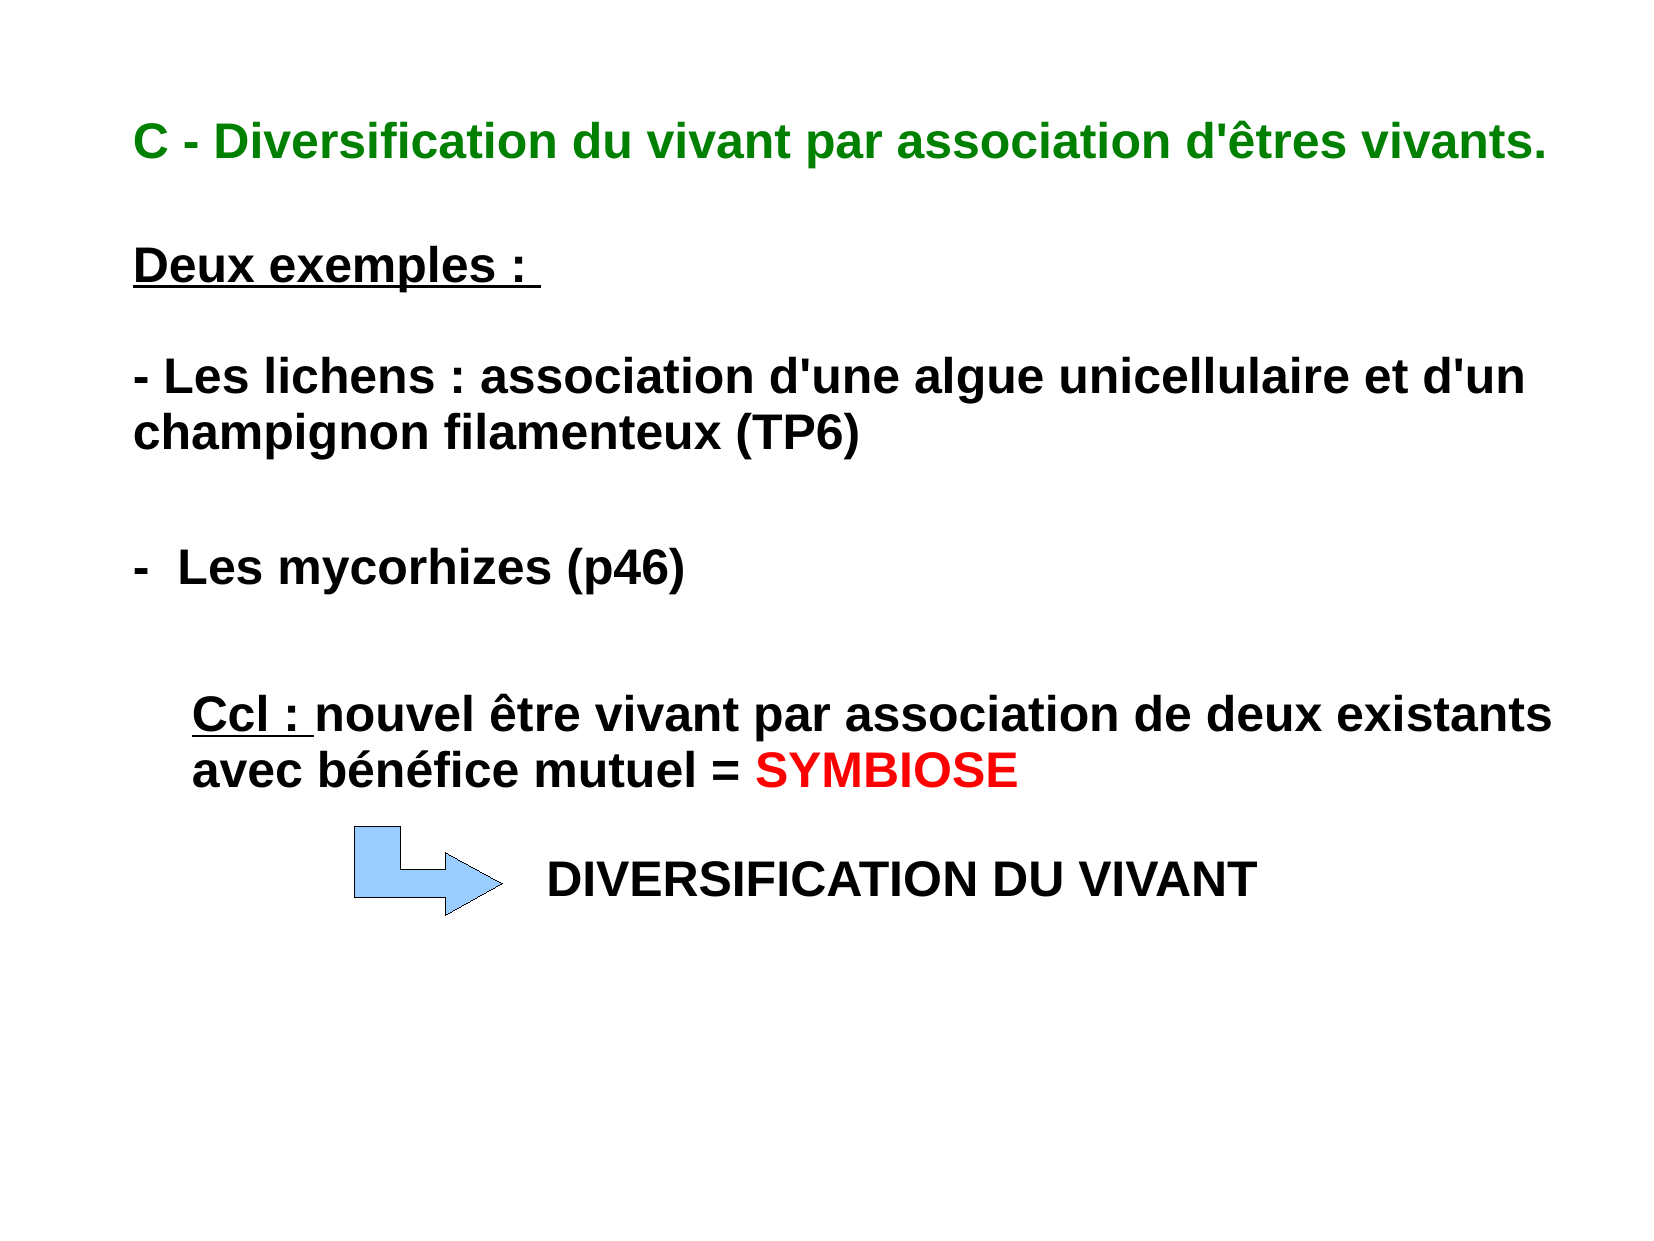

C - Diversification du vivant par association d'êtres vivants.
Deux exemples :
- Les lichens : association d'une algue unicellulaire et d'un champignon filamenteux (TP6)
- Les mycorhizes (p46)
Ccl : nouvel être vivant par association de deux existants avec bénéfice mutuel = SYMBIOSE
DIVERSIFICATION DU VIVANT